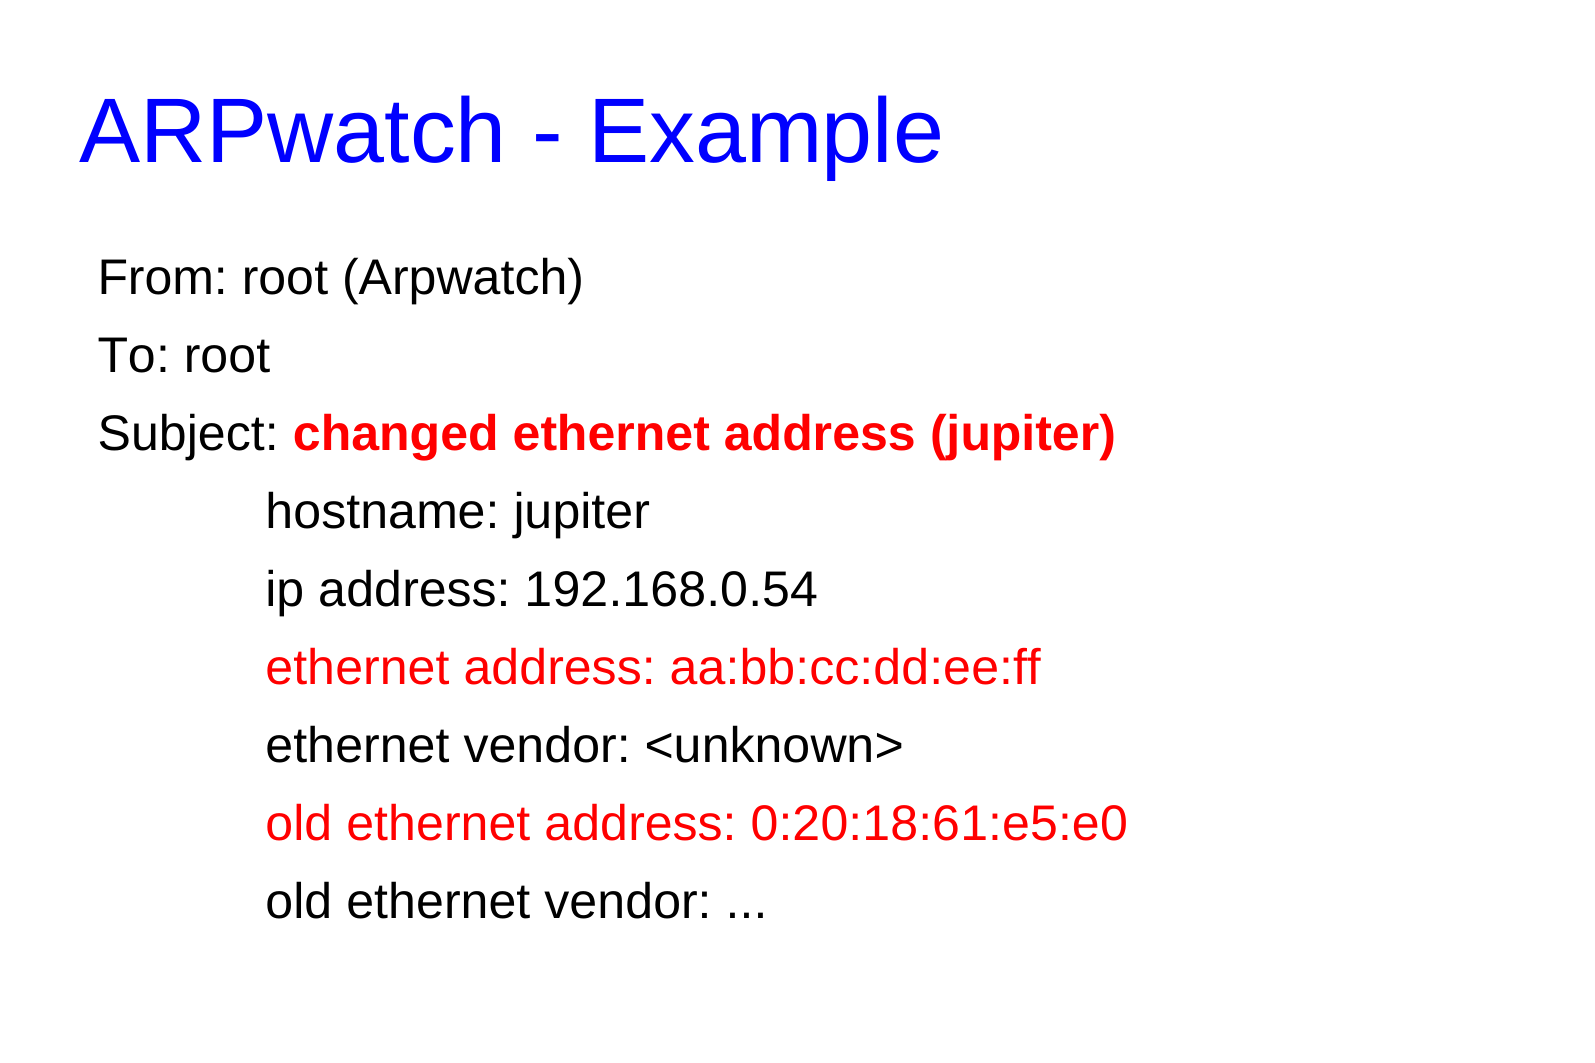

# ARPwatch - Example
From: root (Arpwatch)
To: root
Subject: changed ethernet address (jupiter)
 hostname: jupiter
 ip address: 192.168.0.54
 ethernet address: aa:bb:cc:dd:ee:ff
 ethernet vendor: <unknown>
 old ethernet address: 0:20:18:61:e5:e0
 old ethernet vendor: ...